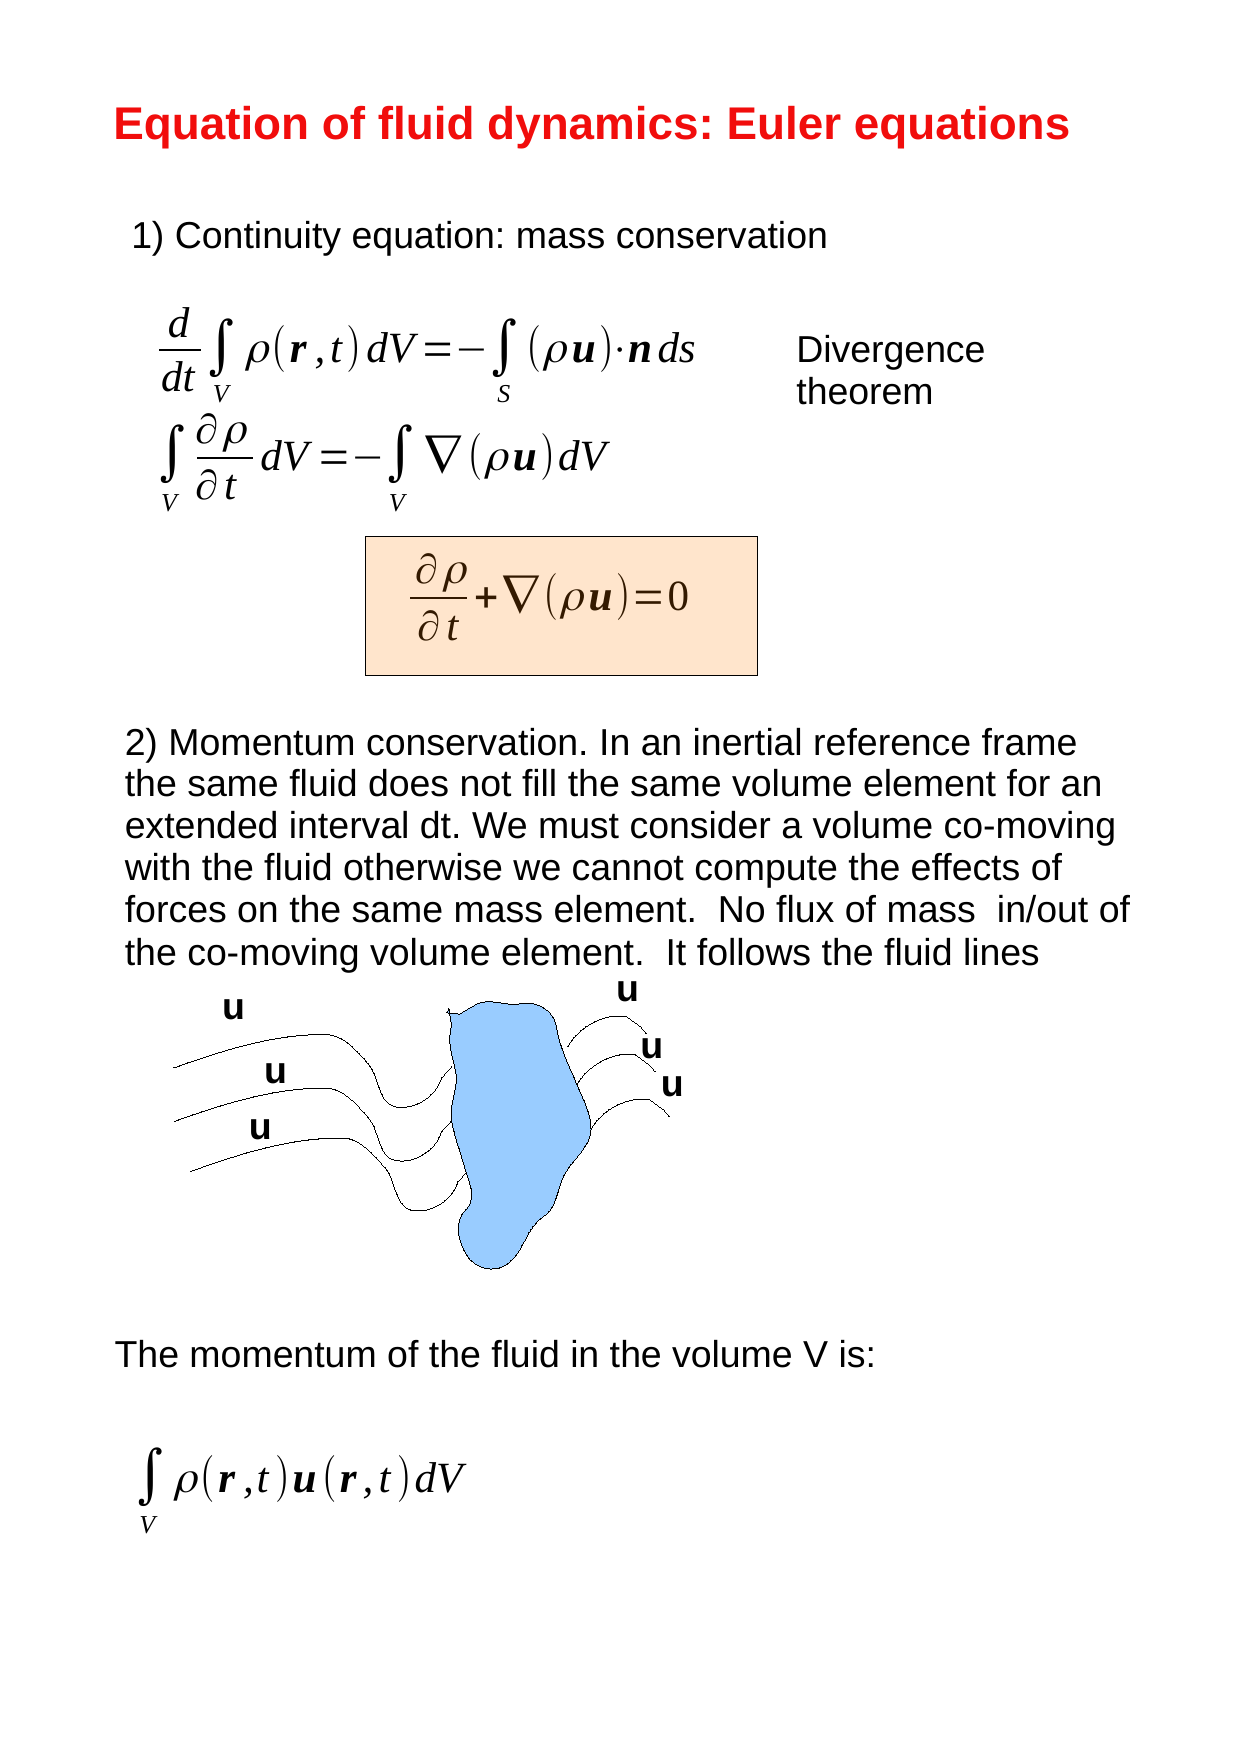

Equation of fluid dynamics: Euler equations
1) Continuity equation: mass conservation
Divergence theorem
2) Momentum conservation. In an inertial reference frame the same fluid does not fill the same volume element for an extended interval dt. We must consider a volume co-moving with the fluid otherwise we cannot compute the effects of forces on the same mass element. No flux of mass in/out of the co-moving volume element. It follows the fluid lines
u
u
u
u
u
u
The momentum of the fluid in the volume V is: